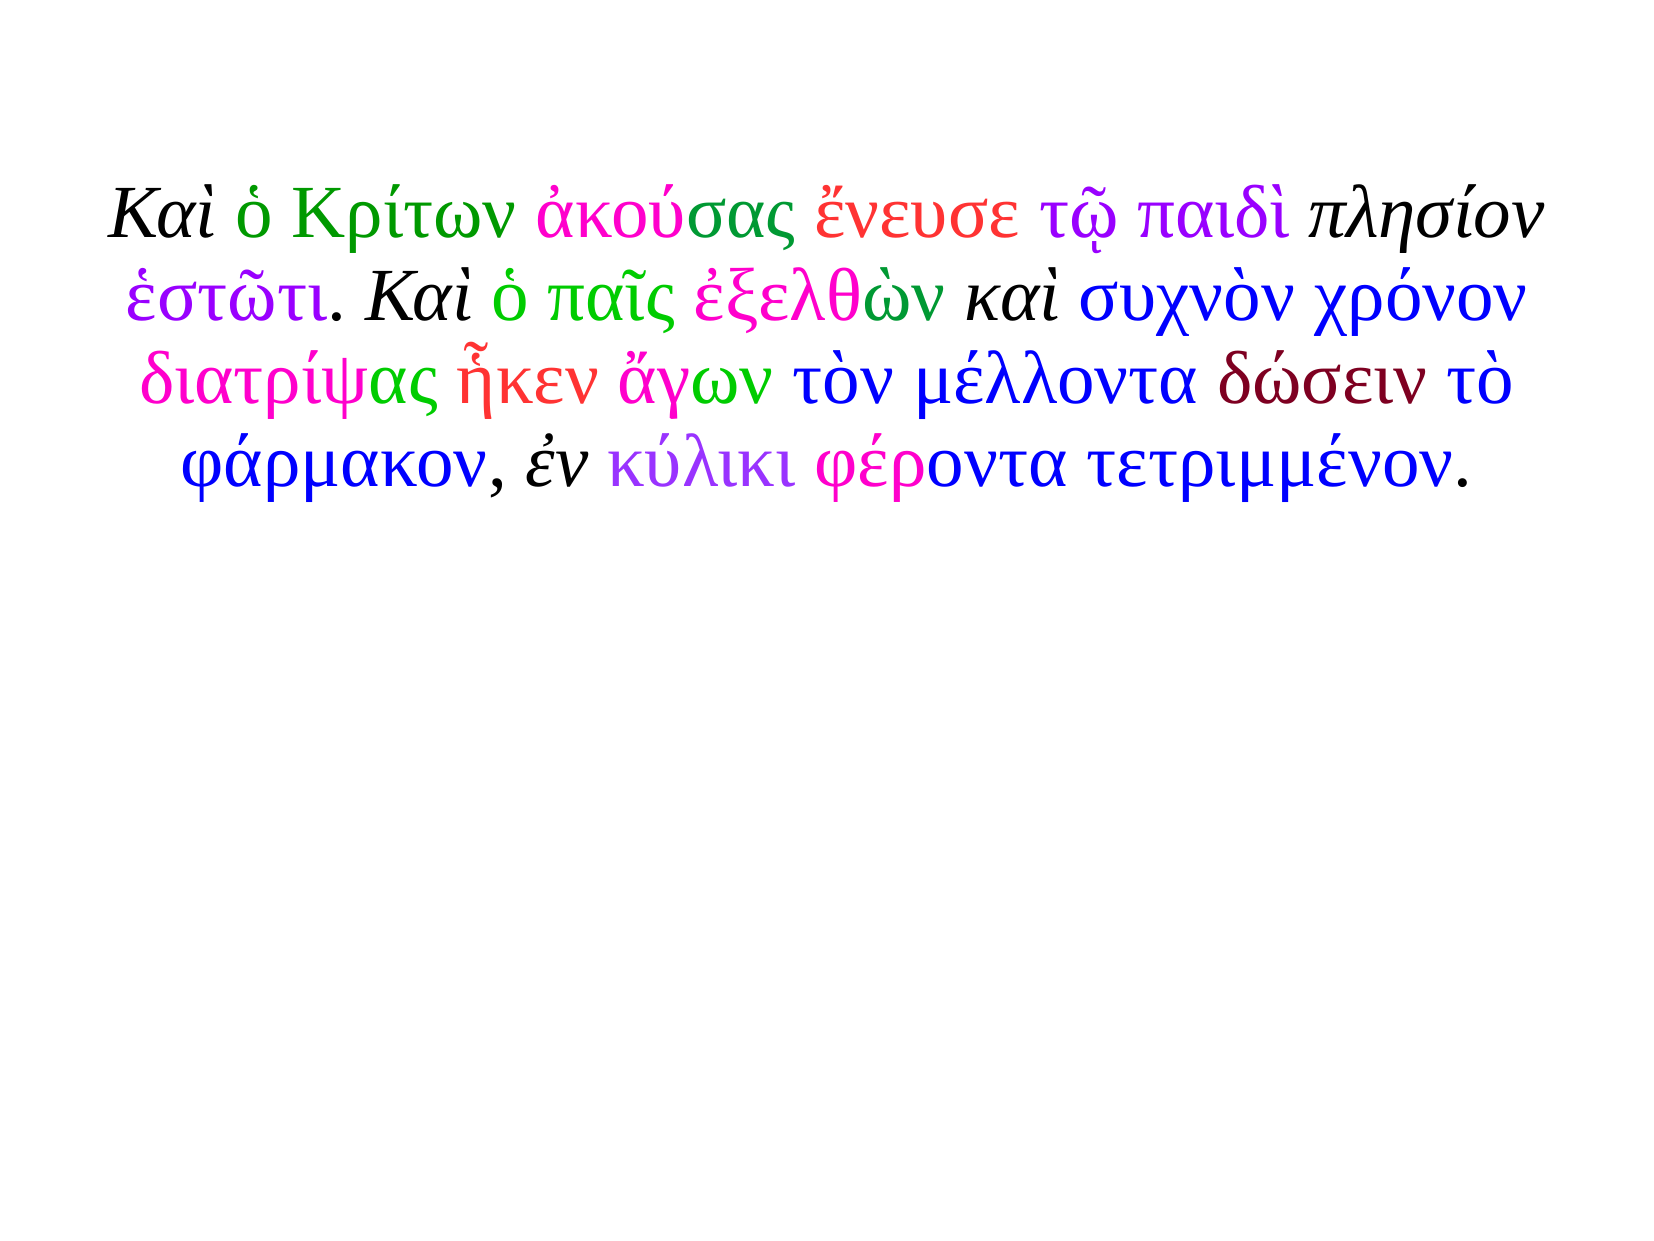

# Καὶ ὁ Κρίτων ἀκούσας ἔνευσε τῷ παιδὶ πλησίον ἑστῶτι. Καὶ ὁ παῖς ἐξελθὼν καὶ συχνὸν χρόνον διατρίψας ἧκεν ἄγων τὸν μέλλοντα δώσειν τὸ φάρμακον, ἐν κύλικι φέροντα τετριμμένον.